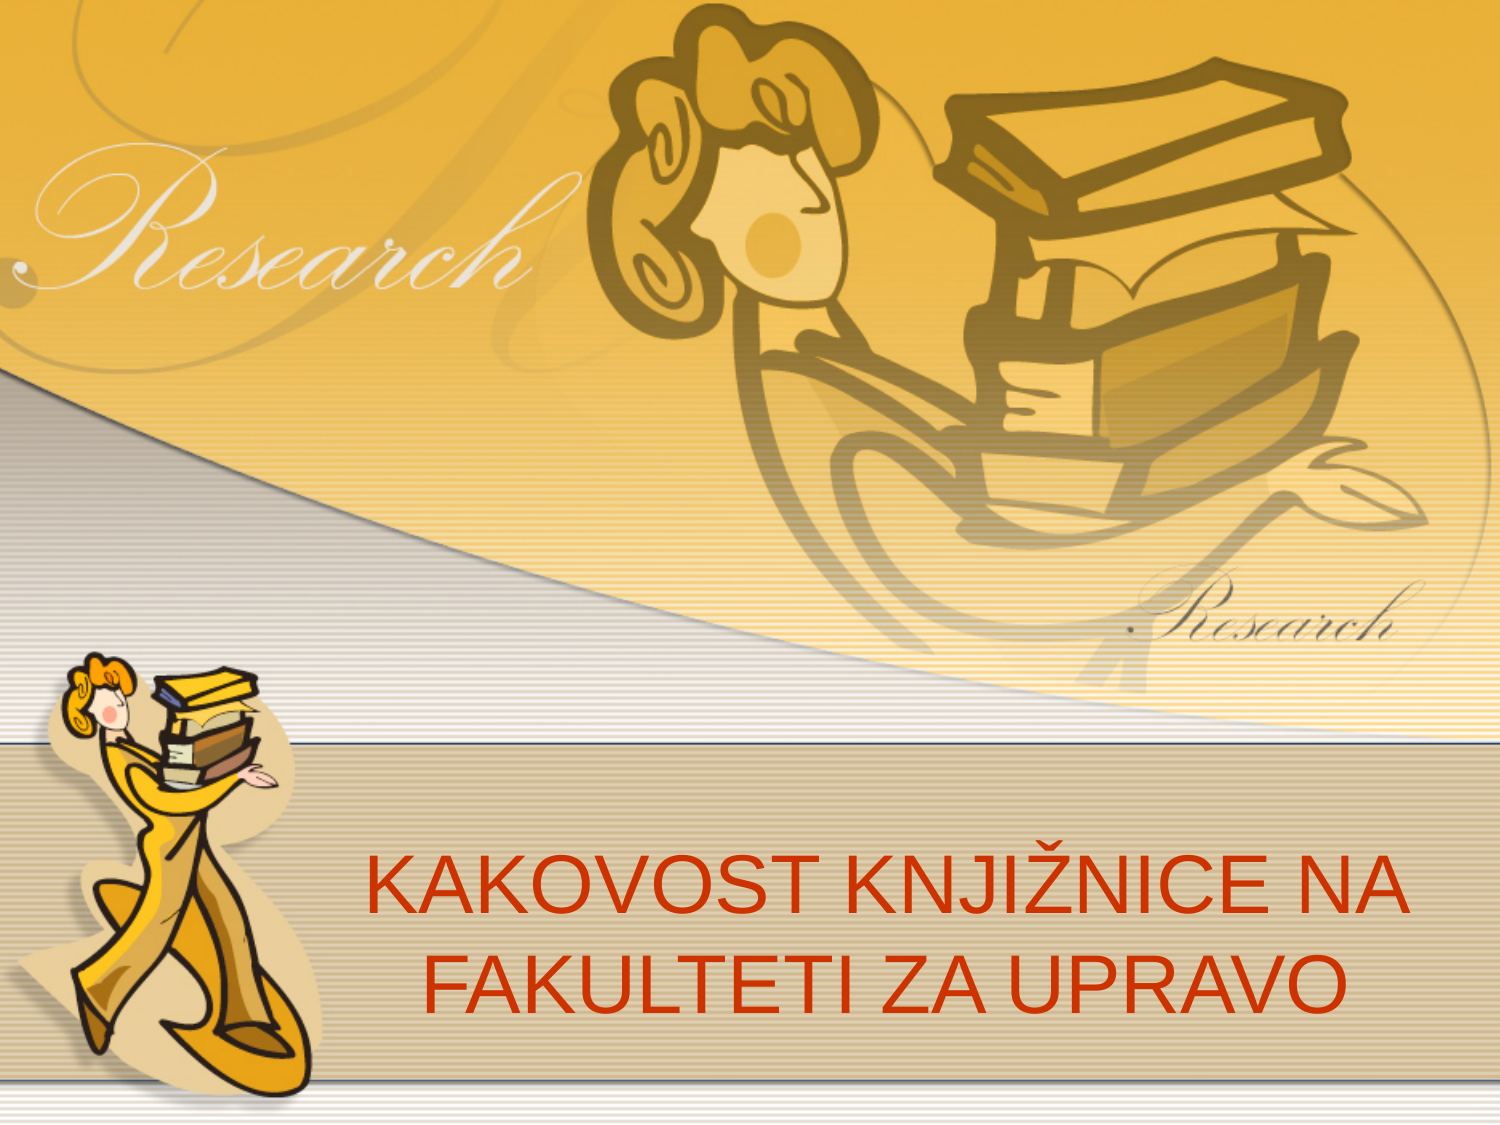

# KAKOVOST KNJIŽNICE NA FAKULTETI ZA UPRAVO